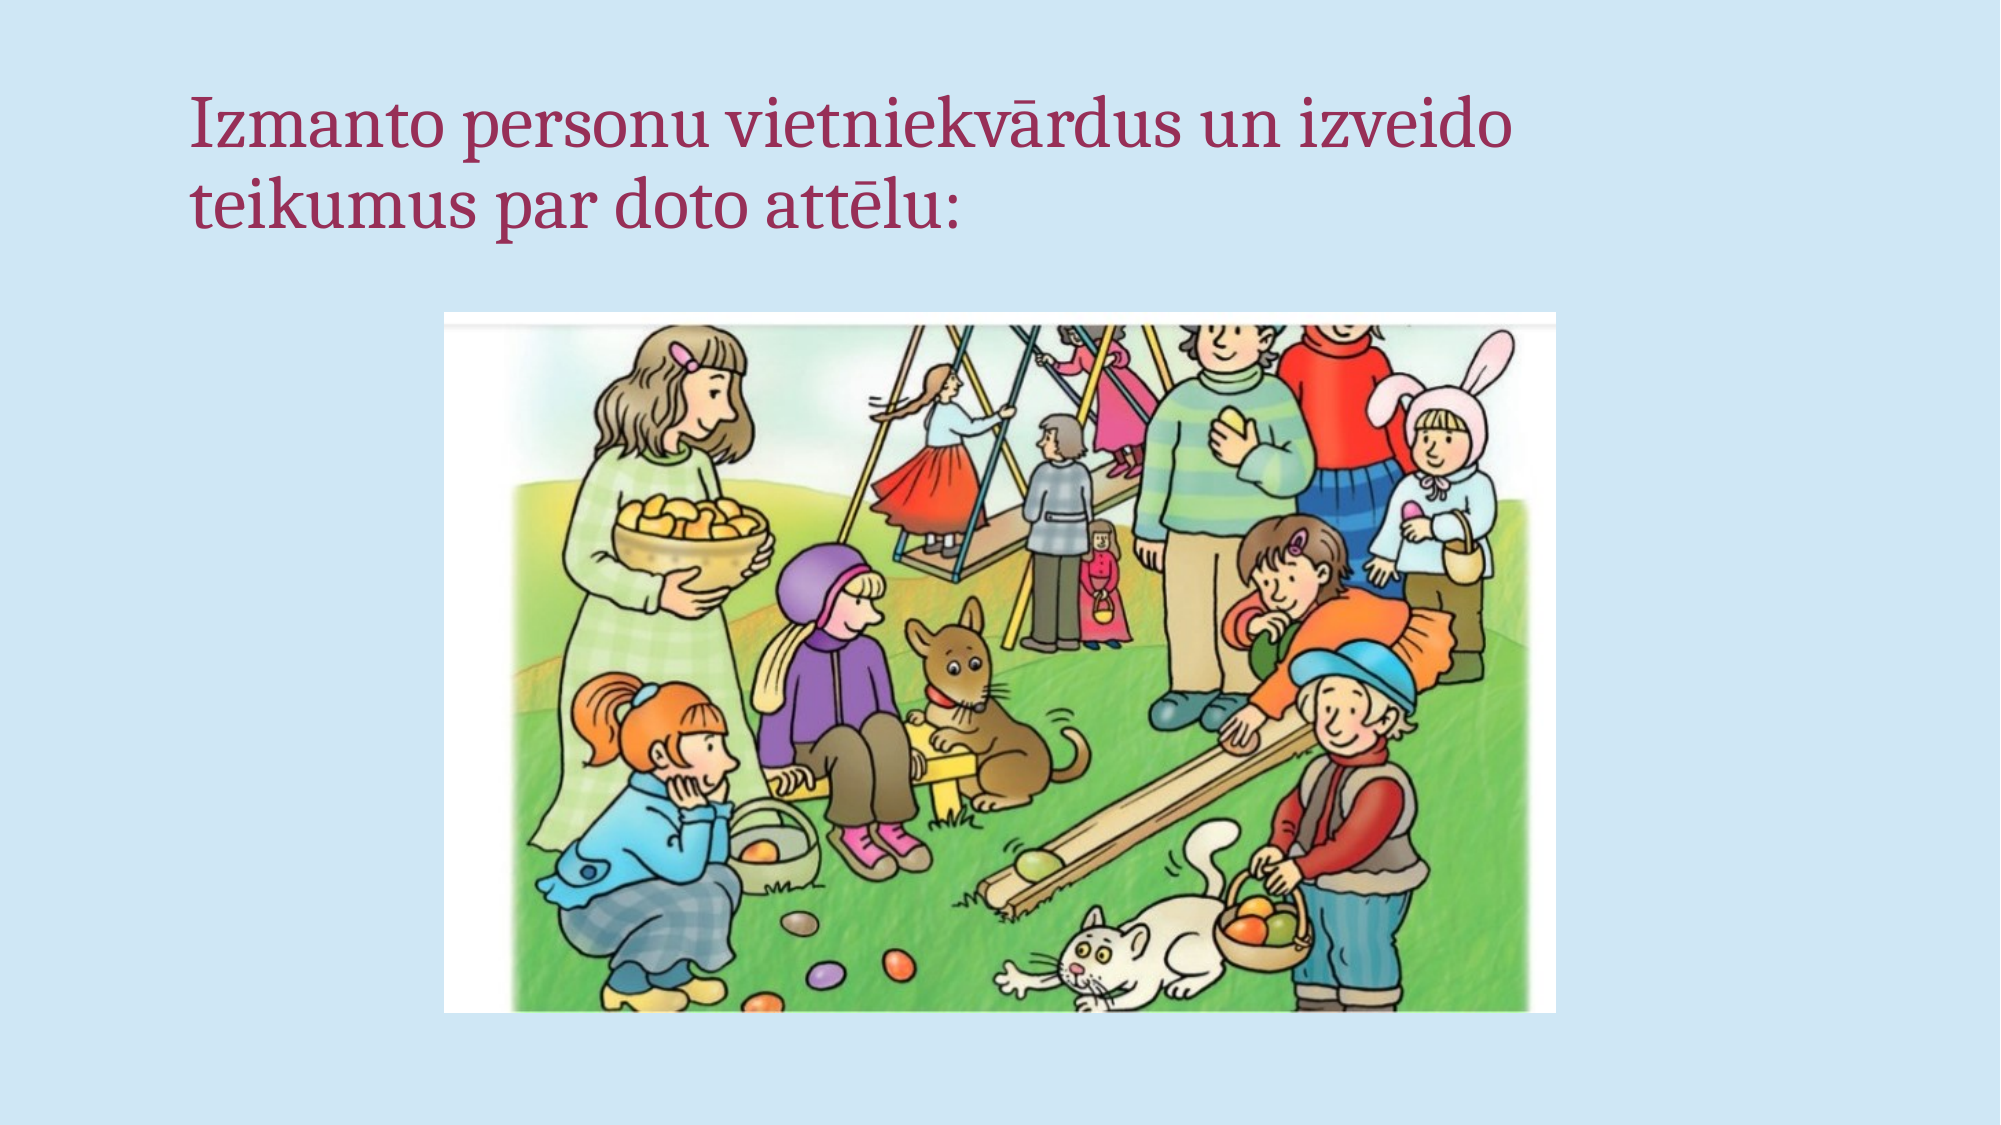

# Izmanto personu vietniekvārdus un izveido teikumus par doto attēlu: